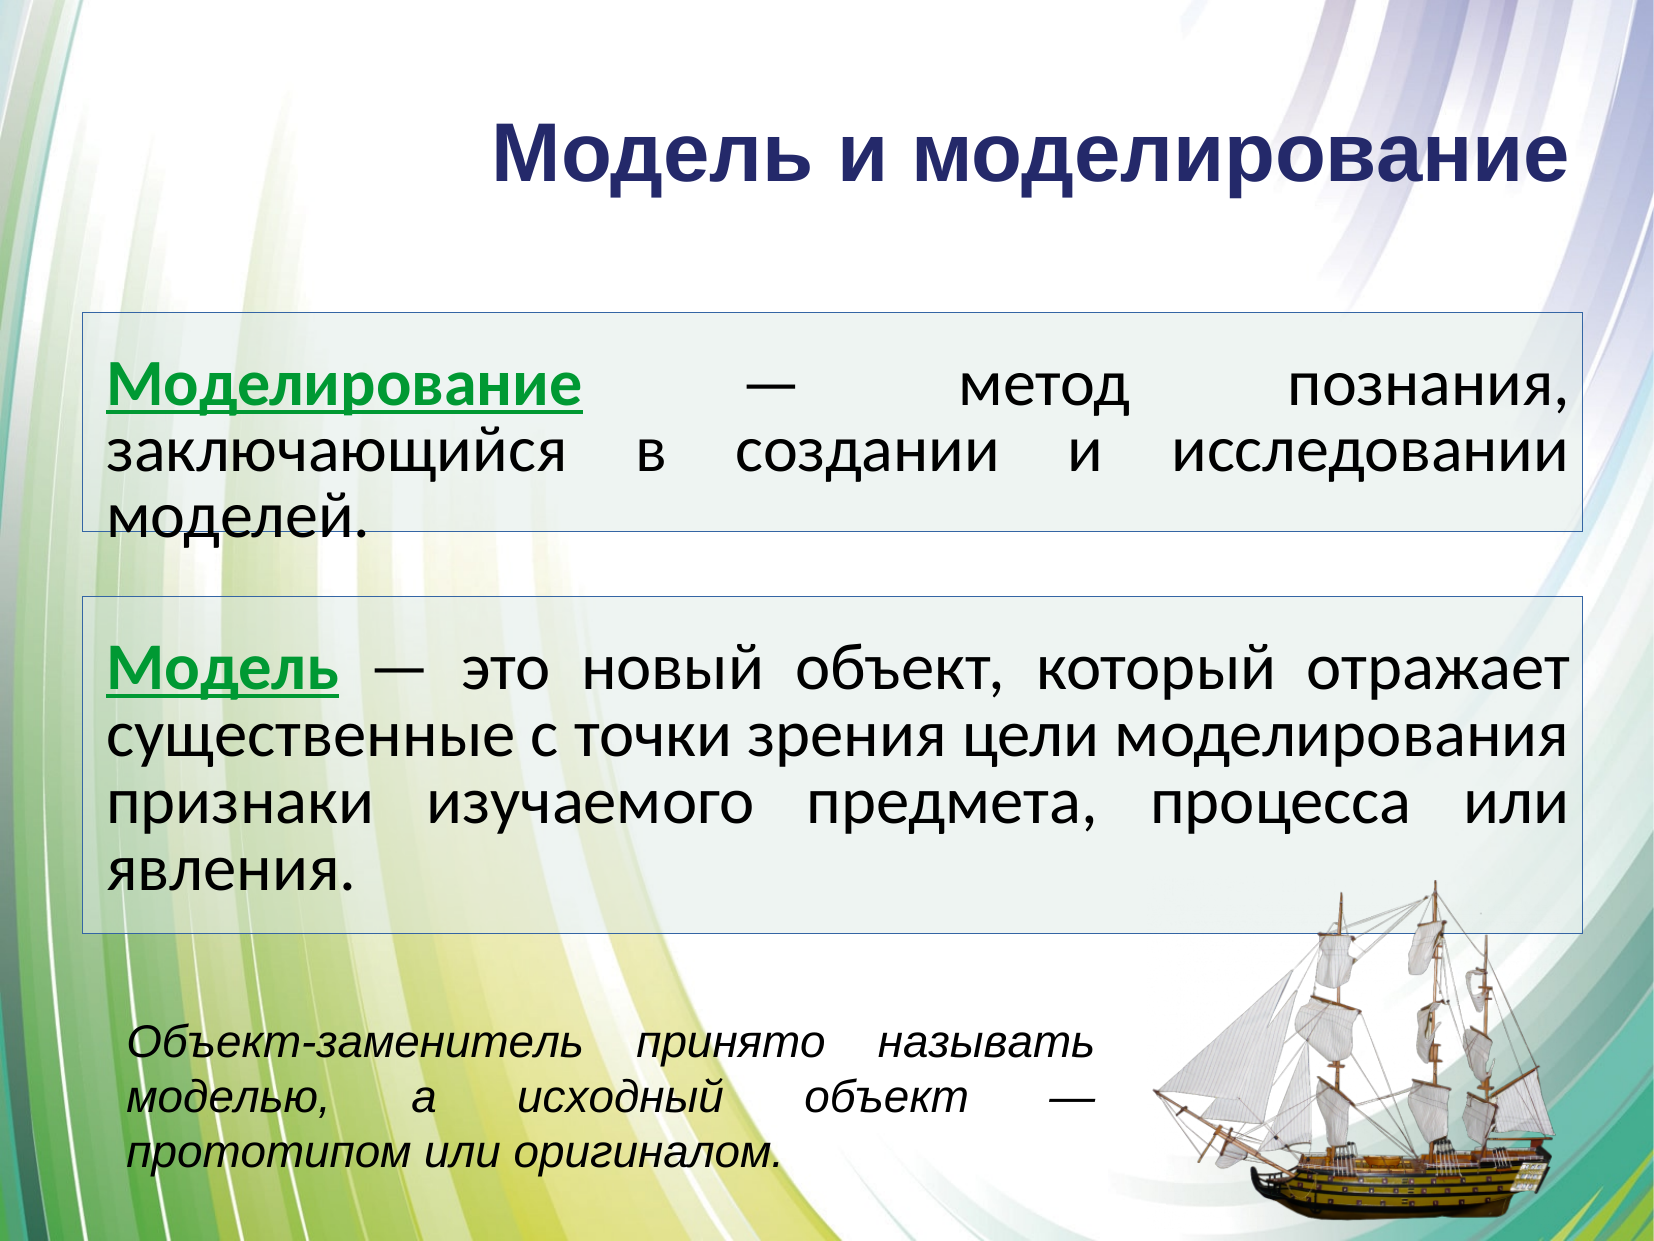

# Модель и моделирование
Моделирование — метод познания, заключающийся в создании и исследовании моделей.
Модель — это новый объект, который отражает существенные с точки зрения цели моделирования признаки изучаемого предмета, процесса или явления.
Объект-заменитель принято называть моделью, а исходный объект — прототипом или оригиналом.